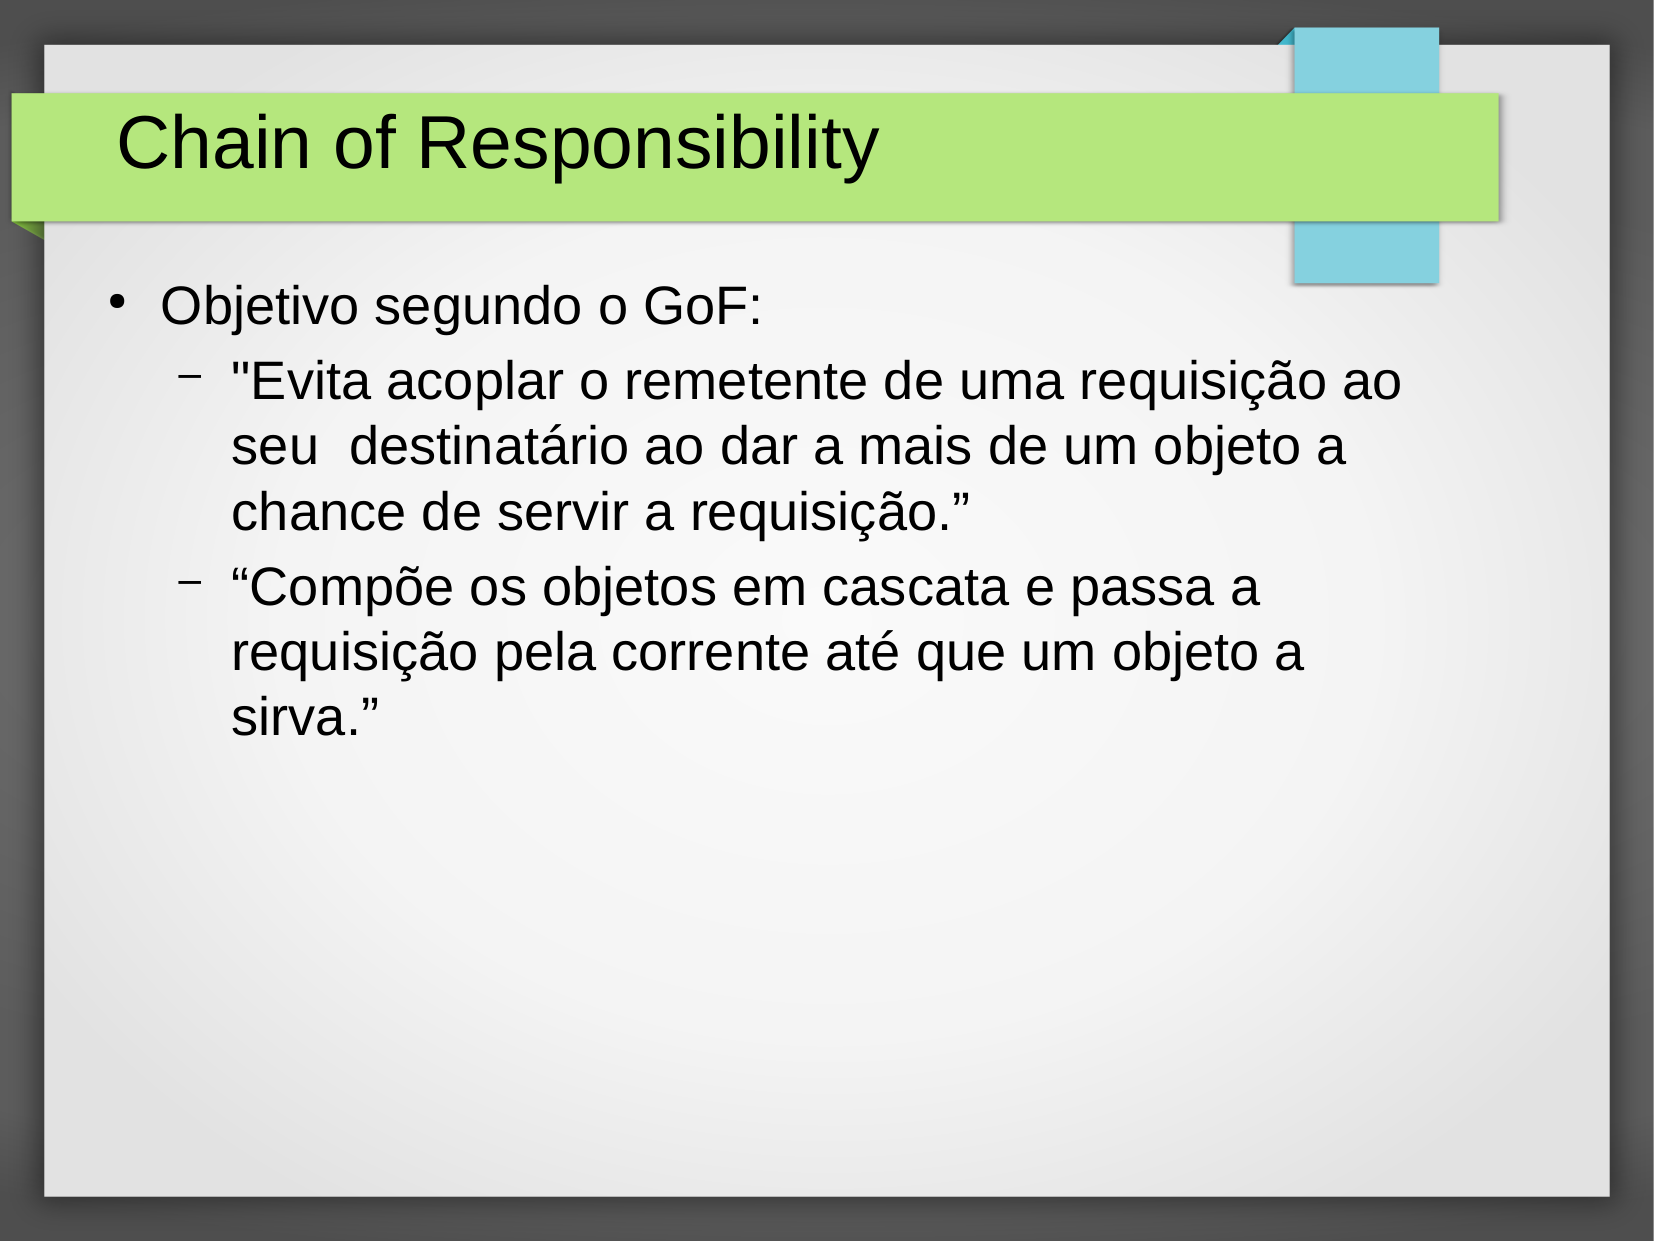

# Chain of Responsibility
Objetivo segundo o GoF:
"Evita acoplar o remetente de uma requisição ao seu destinatário ao dar a mais de um objeto a chance de servir a requisição.”
“Compõe os objetos em cascata e passa a requisição pela corrente até que um objeto a sirva.”